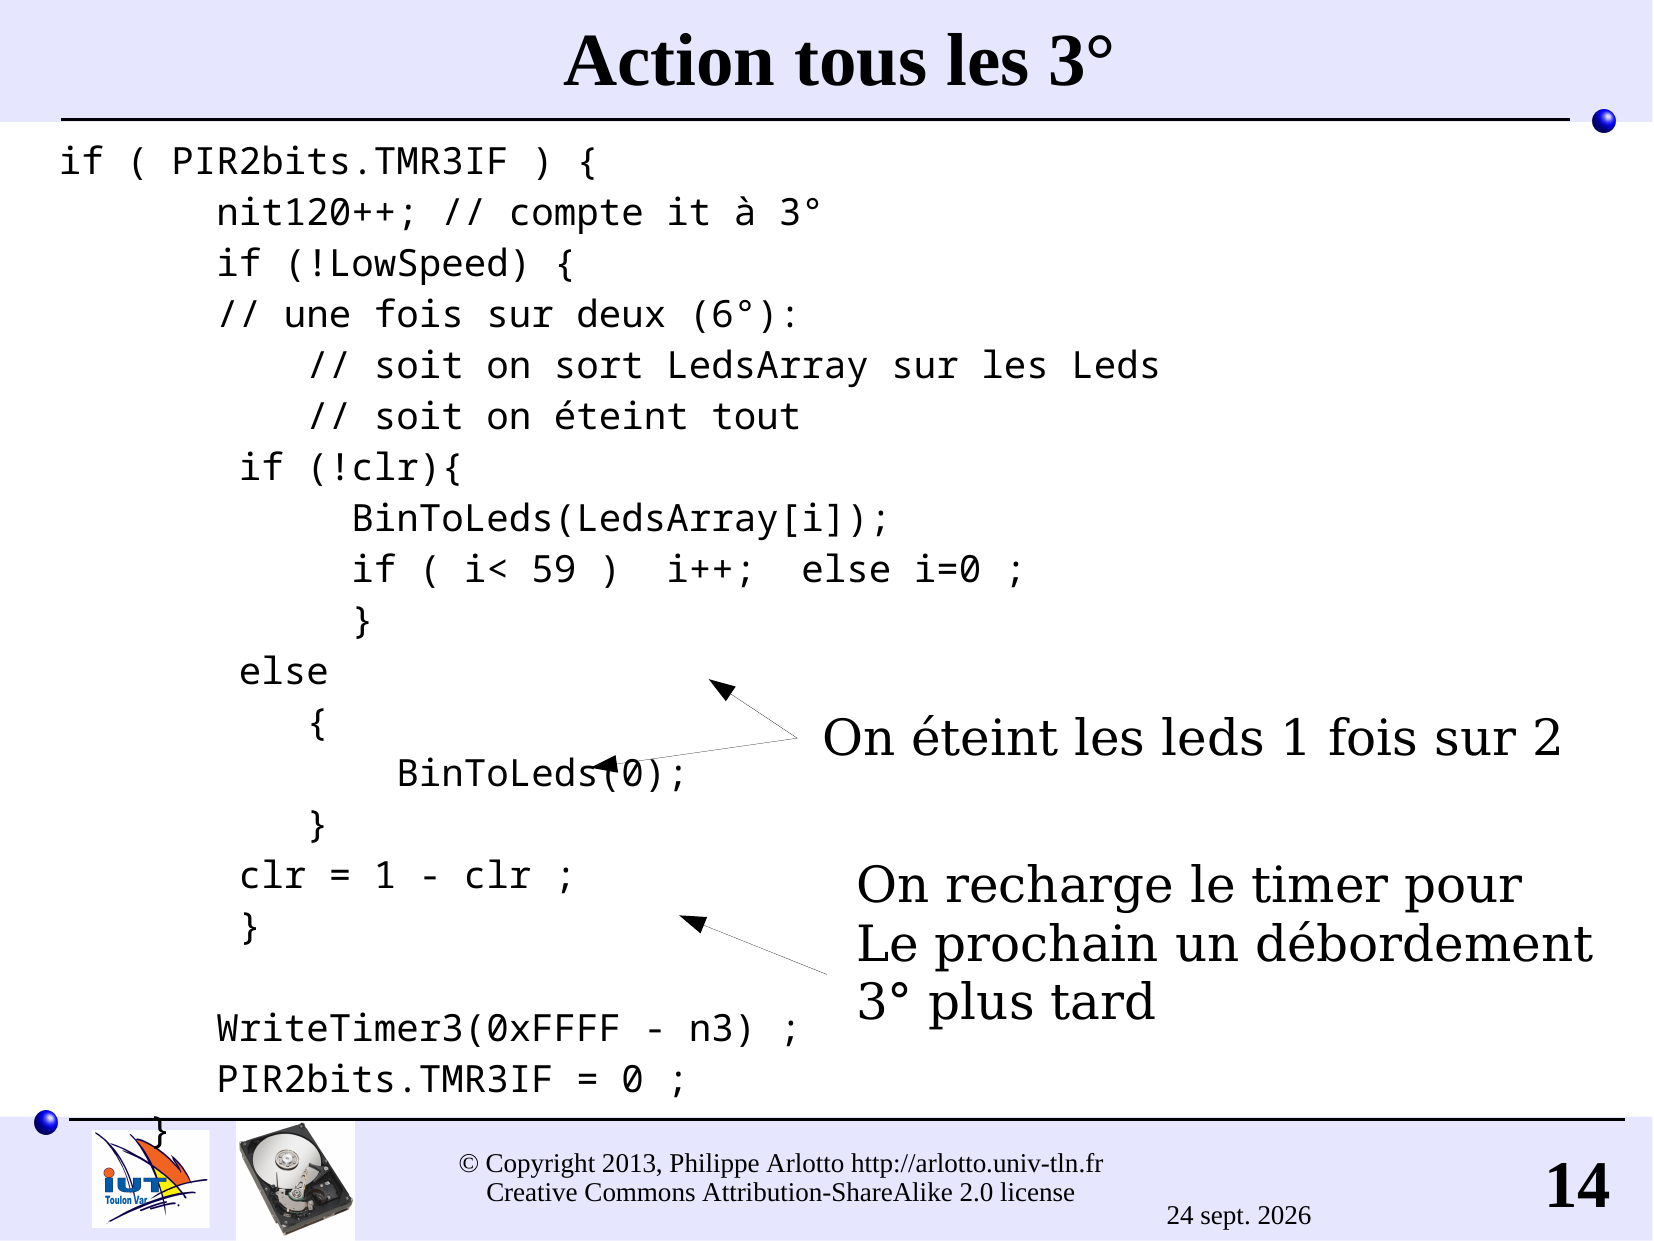

# Action tous les 3°
if ( PIR2bits.TMR3IF ) {
 nit120++; // compte it à 3°
 if (!LowSpeed) {
 // une fois sur deux (6°):
 // soit on sort LedsArray sur les Leds
 // soit on éteint tout
 if (!clr){
 BinToLeds(LedsArray[i]);
 if ( i< 59 ) i++; else i=0 ;
 }
 else
 {
 BinToLeds(0);
 }
 clr = 1 - clr ;
 }
 WriteTimer3(0xFFFF - n3) ;
 PIR2bits.TMR3IF = 0 ;
 }
On éteint les leds 1 fois sur 2
On recharge le timer pour
Le prochain un débordement
3° plus tard